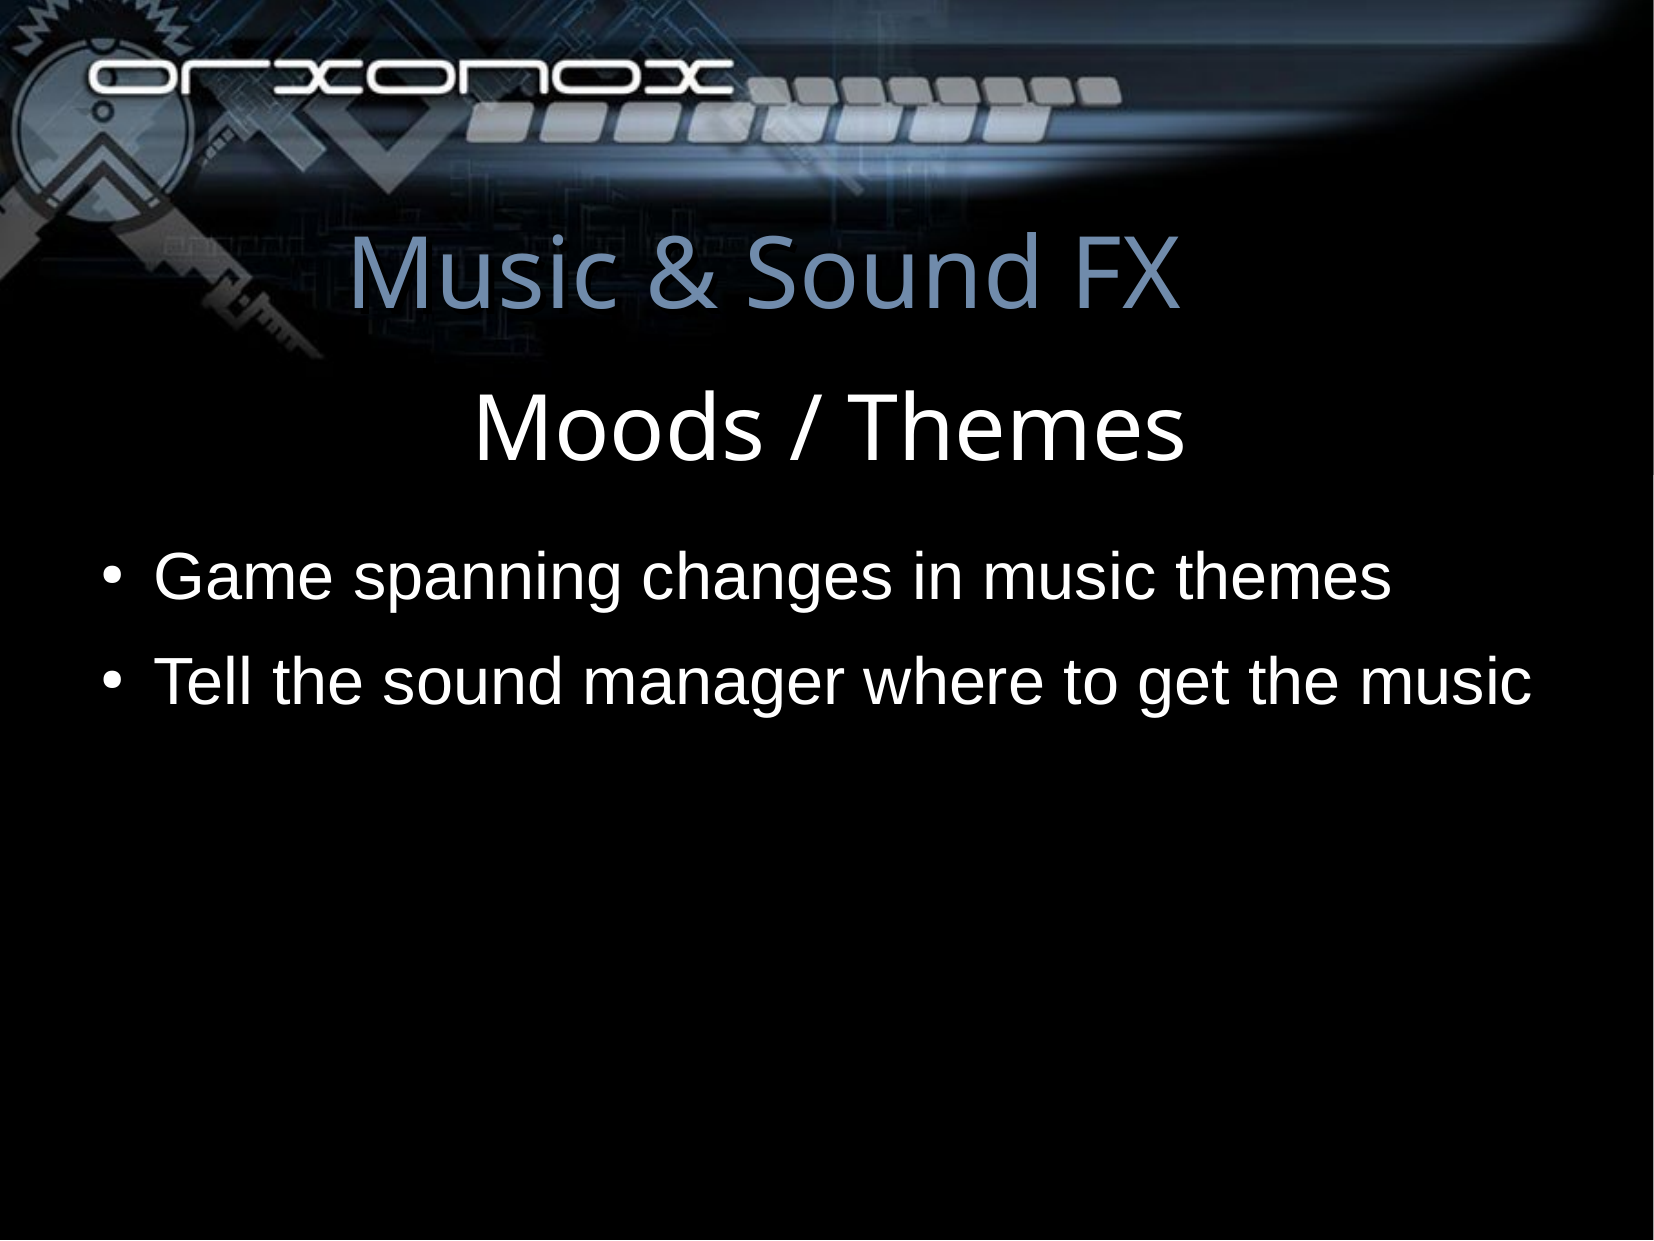

Music & Sound FX
# Moods / Themes
Game spanning changes in music themes
Tell the sound manager where to get the music